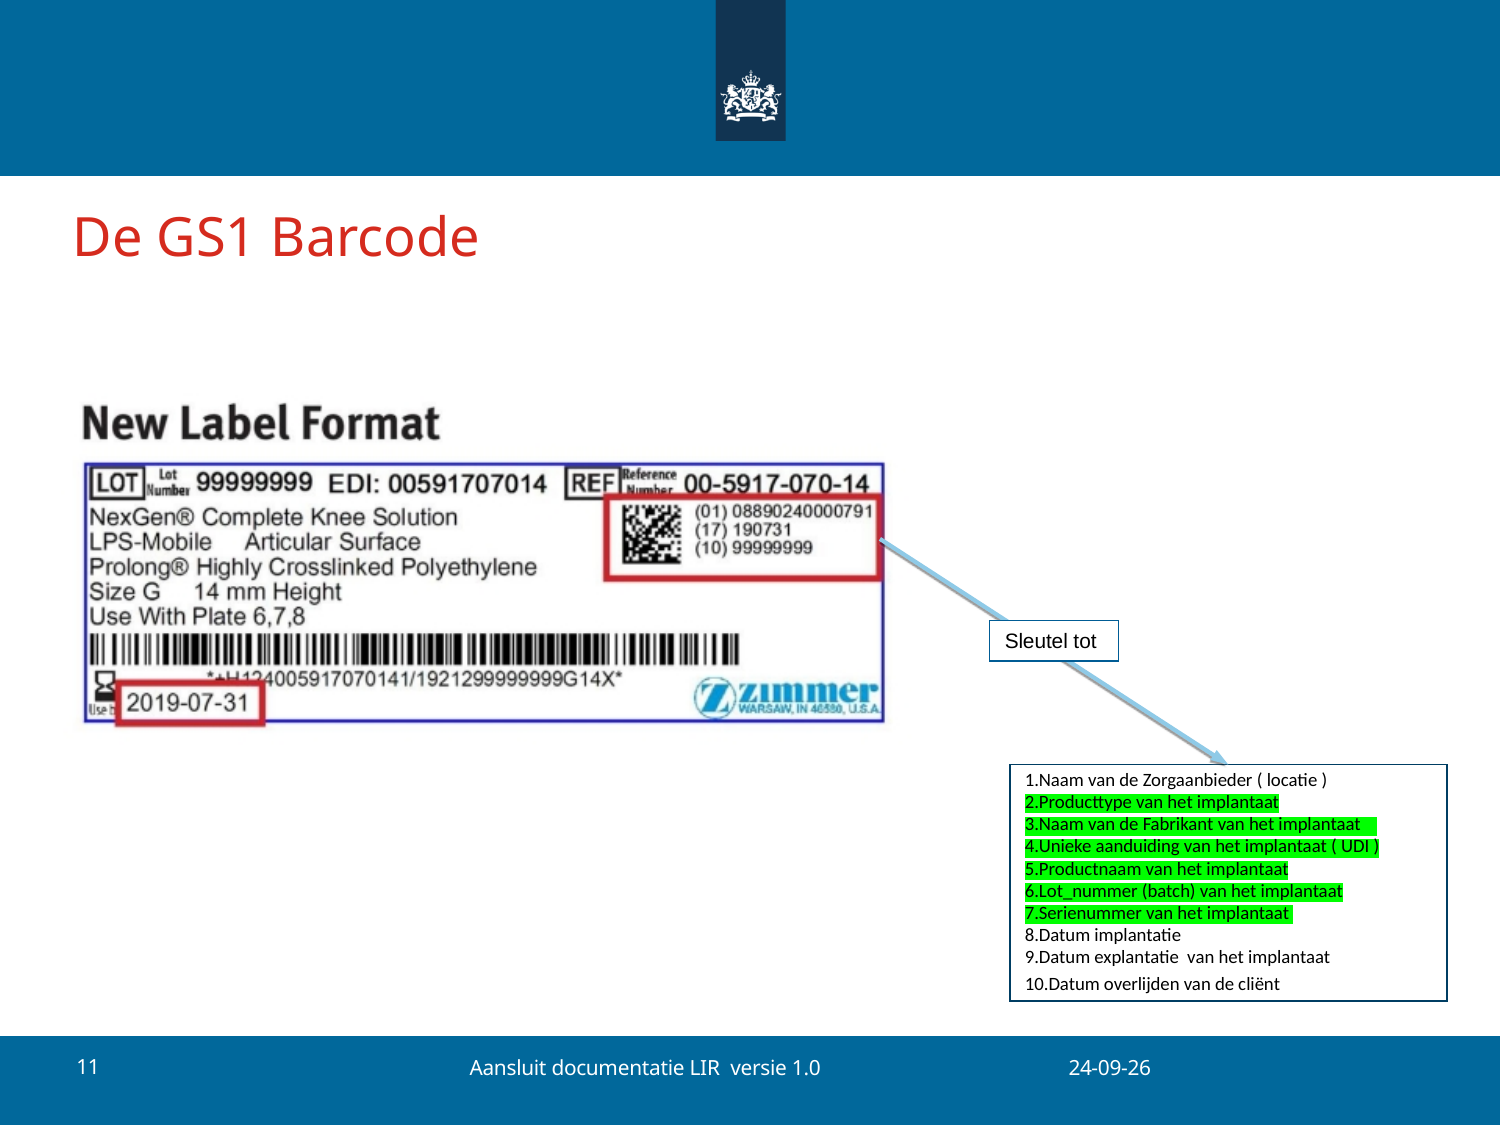

# De GS1 Barcode
Sleutel tot
Naam van de Zorgaanbieder ( locatie )
Producttype van het implantaat
Naam van de Fabrikant van het implantaat
Unieke aanduiding van het implantaat ( UDI )
Productnaam van het implantaat
Lot_nummer (batch) van het implantaat
Serienummer van het implantaat
Datum implantatie
Datum explantatie van het implantaat
Datum overlijden van de cliënt
8
Aansluit documentatie LIR versie 1.0